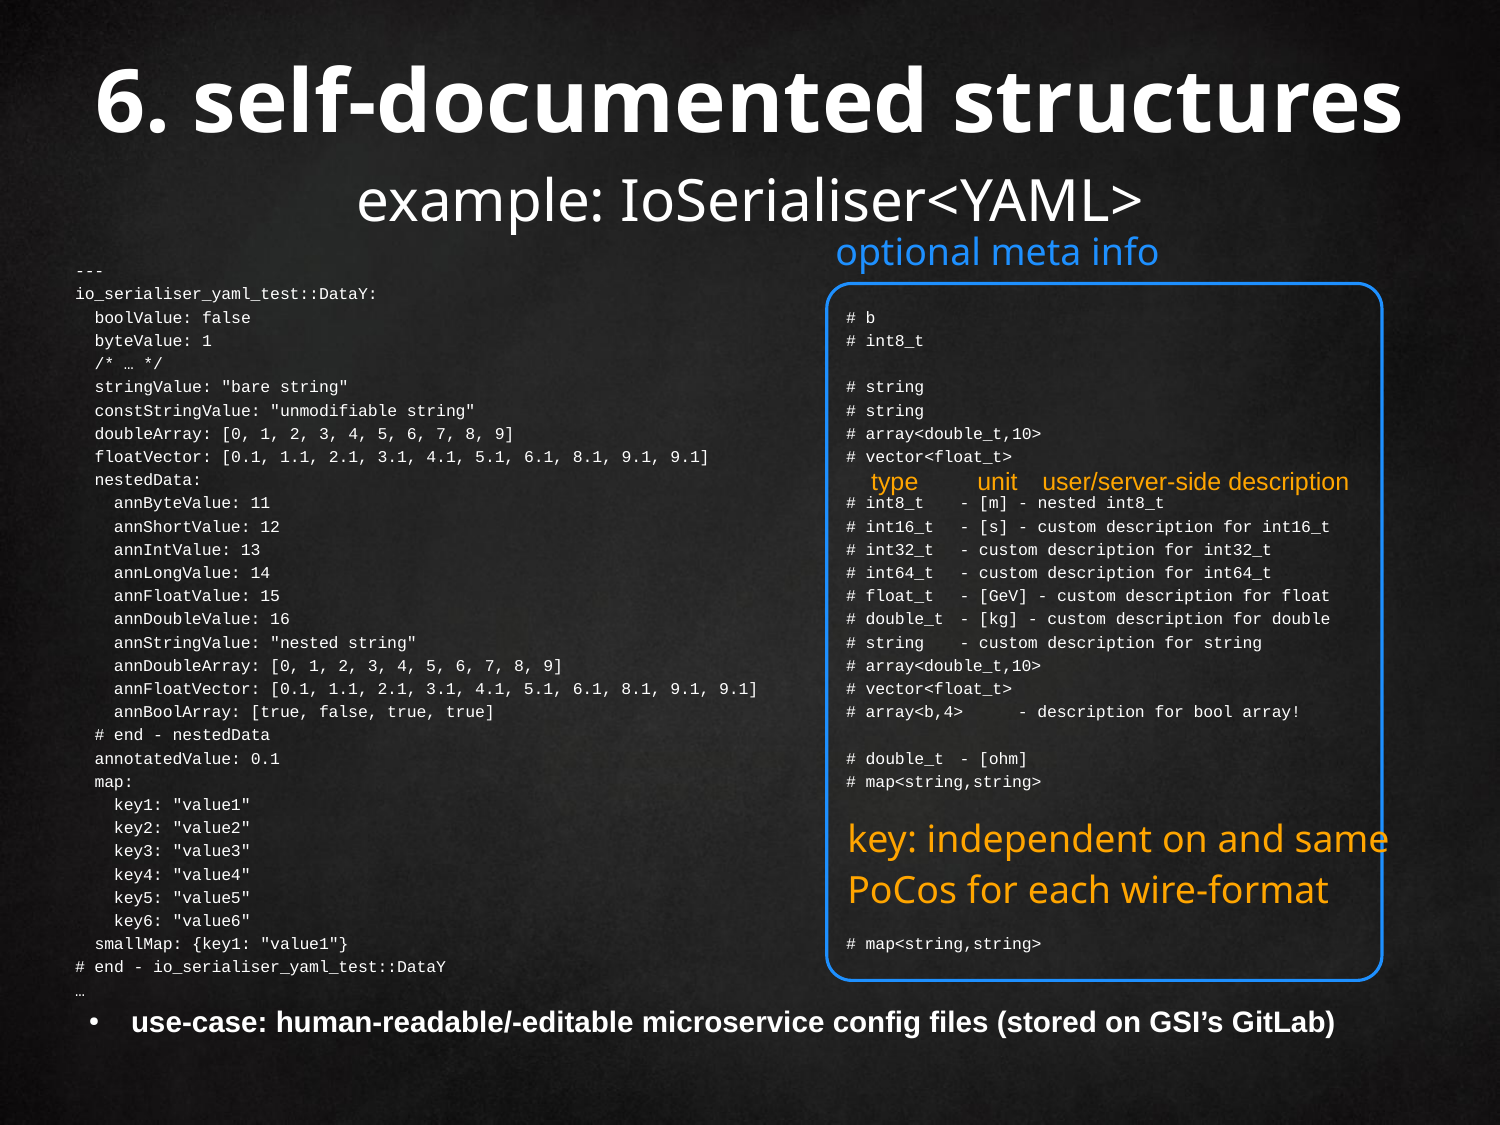

# 6. self-documented structures example: IoSerialiser<YAML>
optional meta info
type
unit
user/server-side description
key: independent on and same
PoCos for each wire-format
---
io_serialiser_yaml_test::DataY:
 boolValue: false # b
 byteValue: 1 # int8_t
 /* … */
 stringValue: "bare string" # string
 constStringValue: "unmodifiable string" # string
 doubleArray: [0, 1, 2, 3, 4, 5, 6, 7, 8, 9] # array<double_t,10>
 floatVector: [0.1, 1.1, 2.1, 3.1, 4.1, 5.1, 6.1, 8.1, 9.1, 9.1] # vector<float_t>
 nestedData:
 annByteValue: 11 # int8_t	 - [m] - nested int8_t
 annShortValue: 12 # int16_t	 - [s] - custom description for int16_t
 annIntValue: 13 # int32_t	 - custom description for int32_t
 annLongValue: 14 # int64_t	 - custom description for int64_t
 annFloatValue: 15 # float_t	 - [GeV] - custom description for float
 annDoubleValue: 16 # double_t	 - [kg] - custom description for double
 annStringValue: "nested string" # string	 - custom description for string
 annDoubleArray: [0, 1, 2, 3, 4, 5, 6, 7, 8, 9] # array<double_t,10>
 annFloatVector: [0.1, 1.1, 2.1, 3.1, 4.1, 5.1, 6.1, 8.1, 9.1, 9.1] # vector<float_t>
 annBoolArray: [true, false, true, true] # array<b,4>	 - description for bool array!
 # end - nestedData
 annotatedValue: 0.1 # double_t	 - [ohm]
 map: # map<string,string>
 key1: "value1"
 key2: "value2"
 key3: "value3"
 key4: "value4"
 key5: "value5"
 key6: "value6"
 smallMap: {key1: "value1"} # map<string,string>
# end - io_serialiser_yaml_test::DataY
…
use-case: human-readable/-editable microservice config files (stored on GSI’s GitLab)